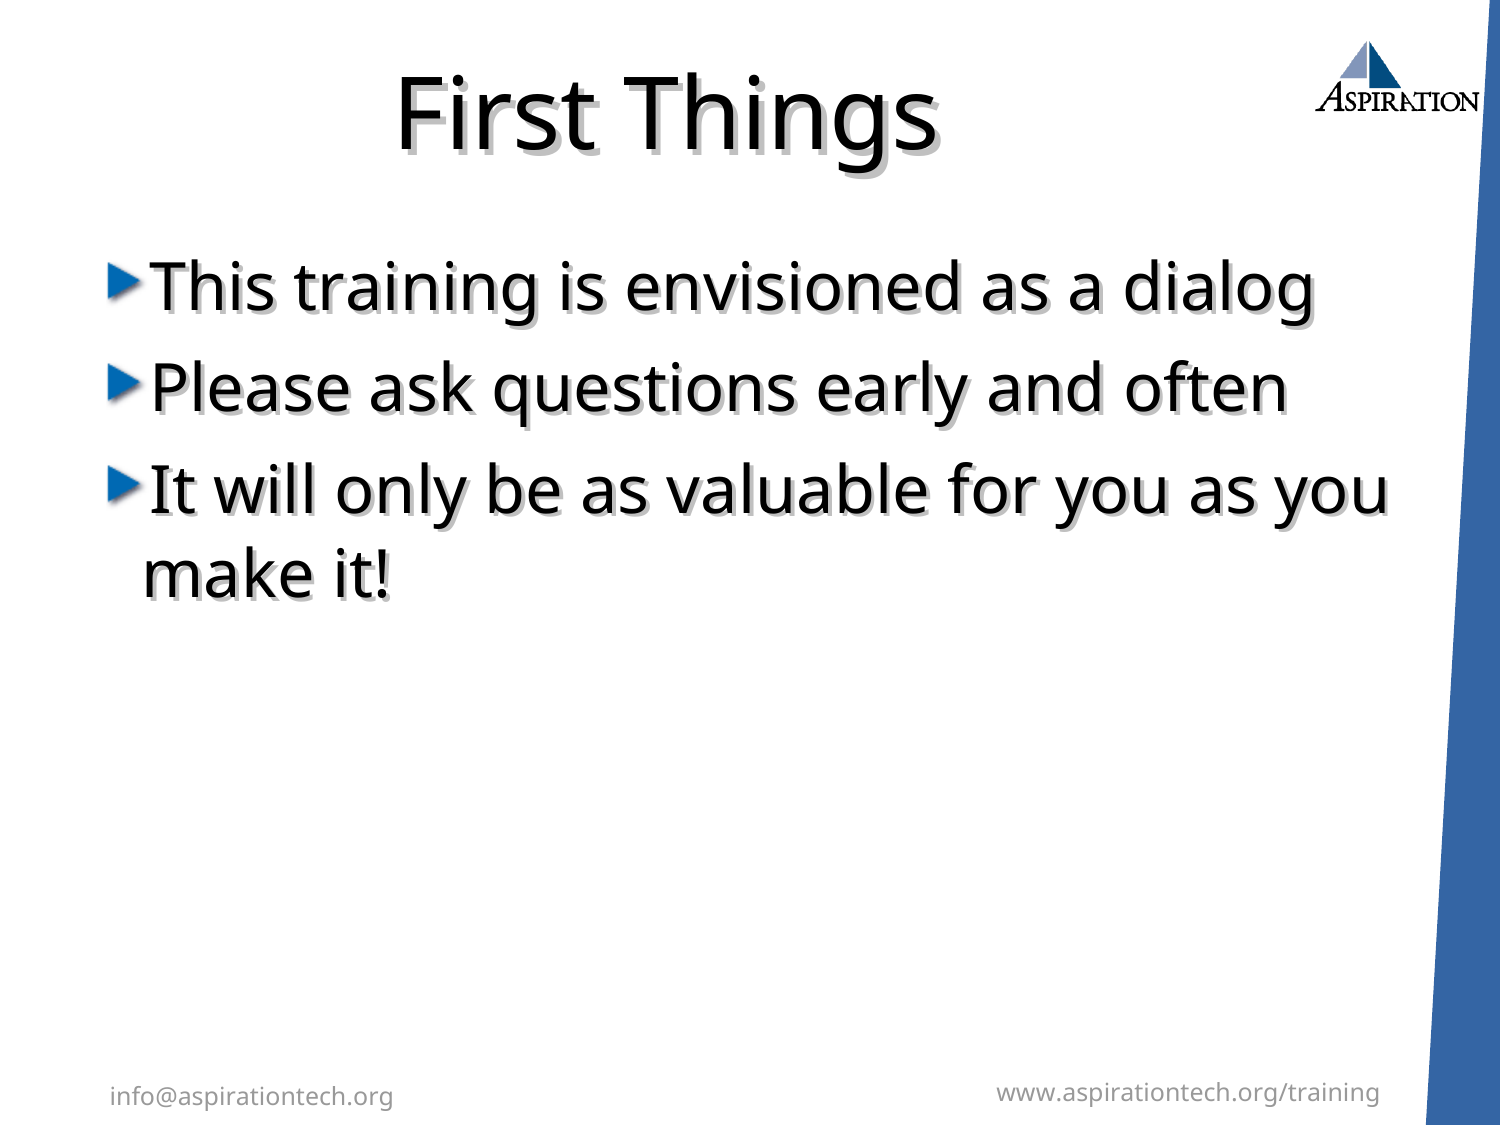

# First Things
This training is envisioned as a dialog
Please ask questions early and often
It will only be as valuable for you as you make it!